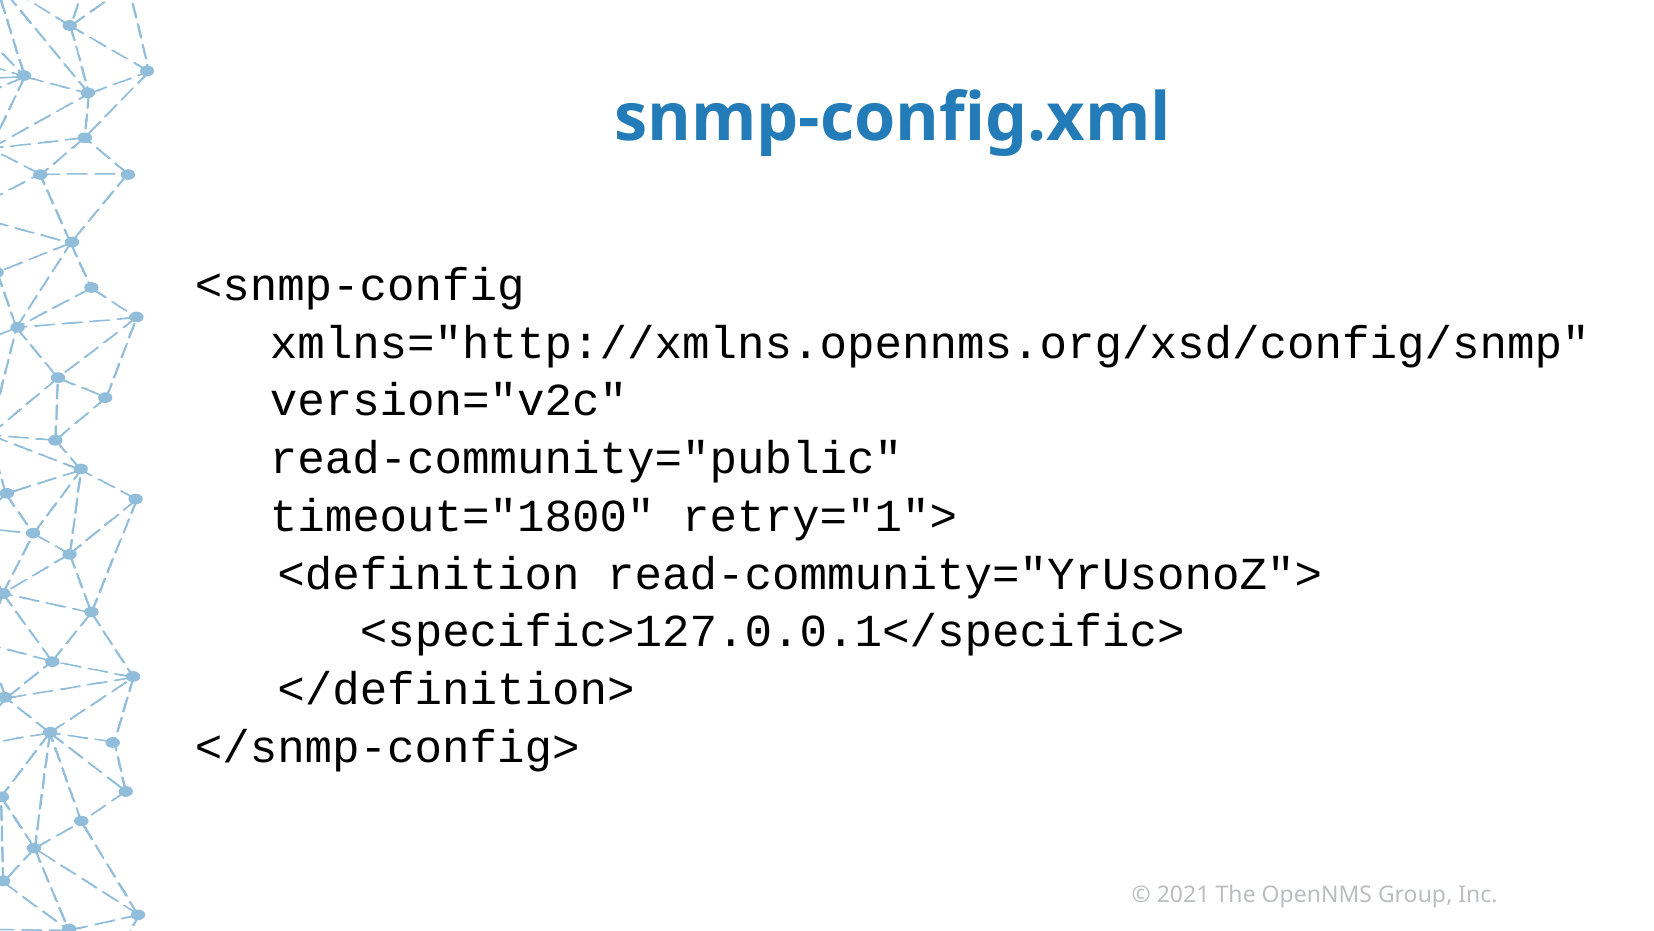

# snmp-config.xml
<snmp-config
	xmlns="http://xmlns.opennms.org/xsd/config/snmp"
	version="v2c"
	read-community="public"
	timeout="1800" retry="1">
 <definition read-community="YrUsonoZ">
 <specific>127.0.0.1</specific>
 </definition>
</snmp-config>